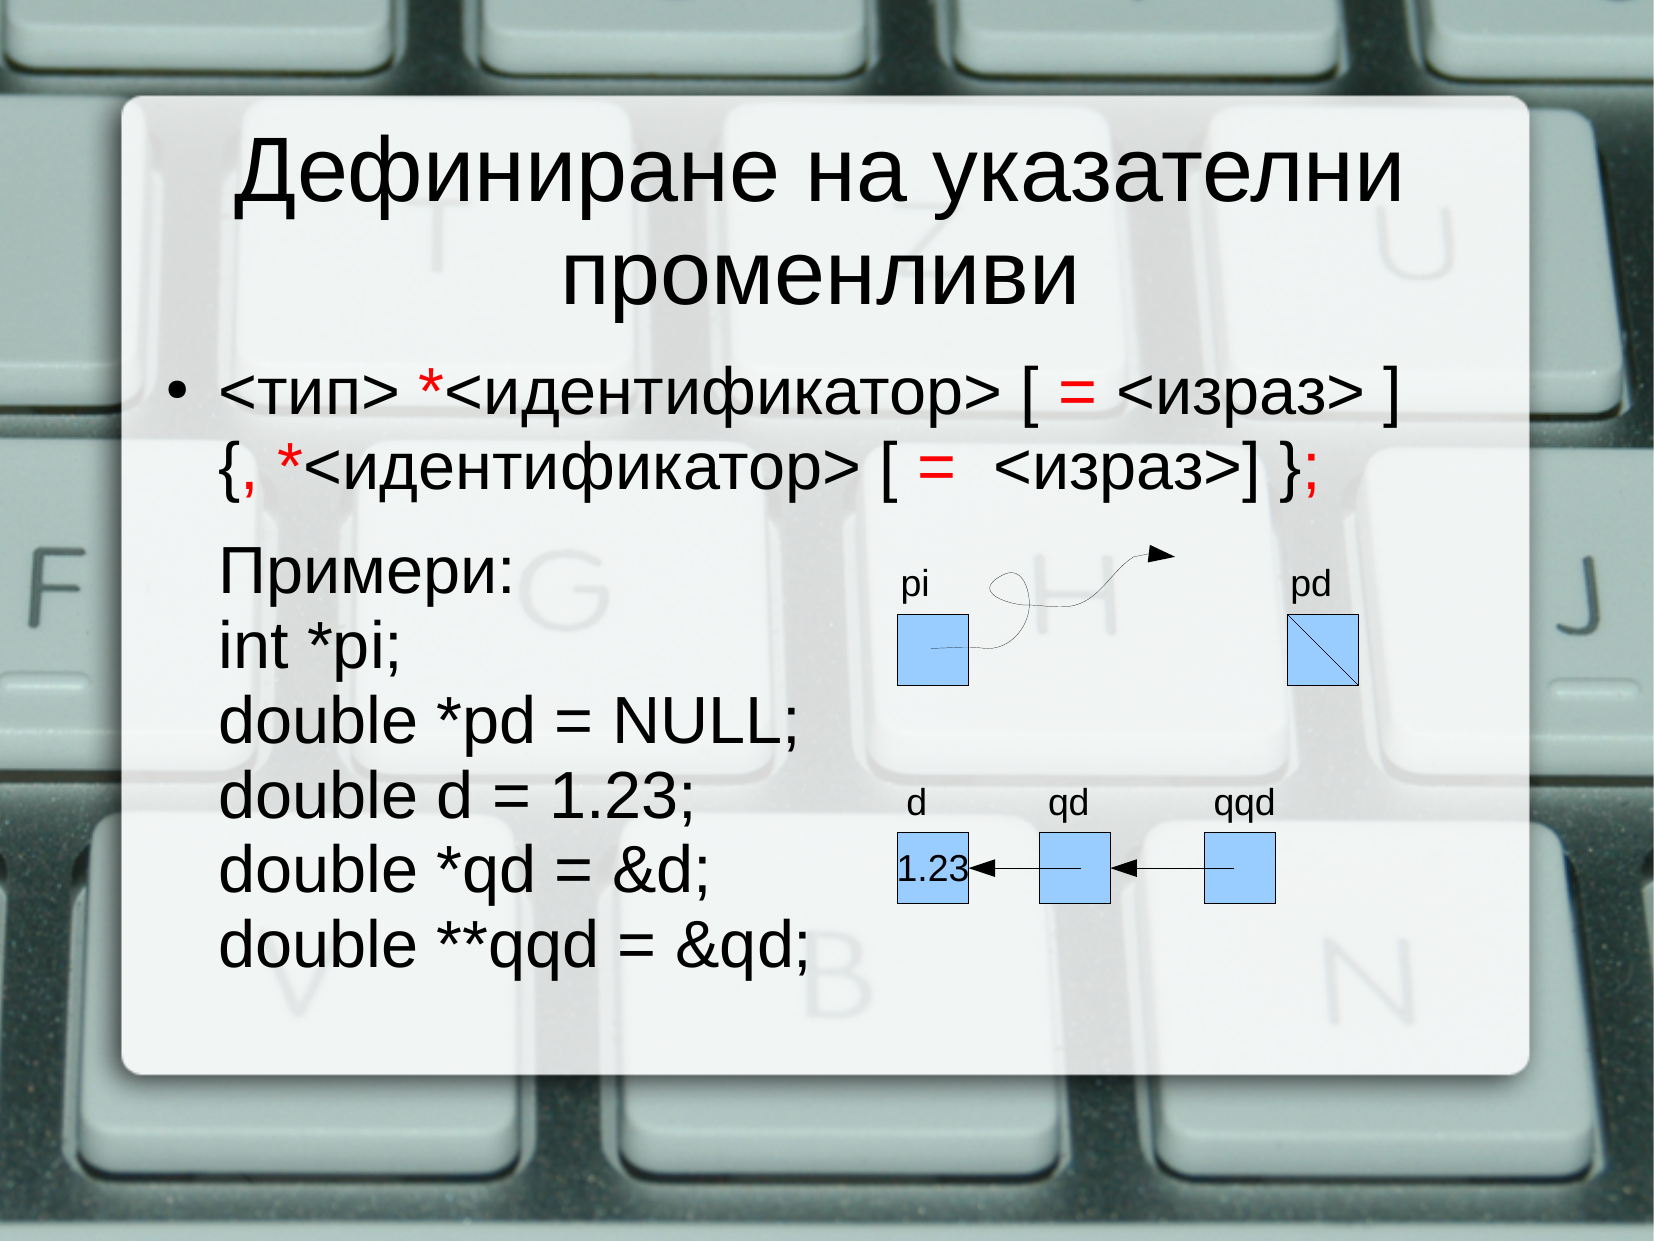

# Дефиниране на указателни променливи
<тип> *<идентификатор> [ = <израз> ]
{, *<идентификатор> [ = <израз>] };
Примери:
int *pi;
double *pd = NULL;
double d = 1.23;
double *qd = &d;
double **qqd = &qd;
pi
pd
d
qd
qqd
1.23